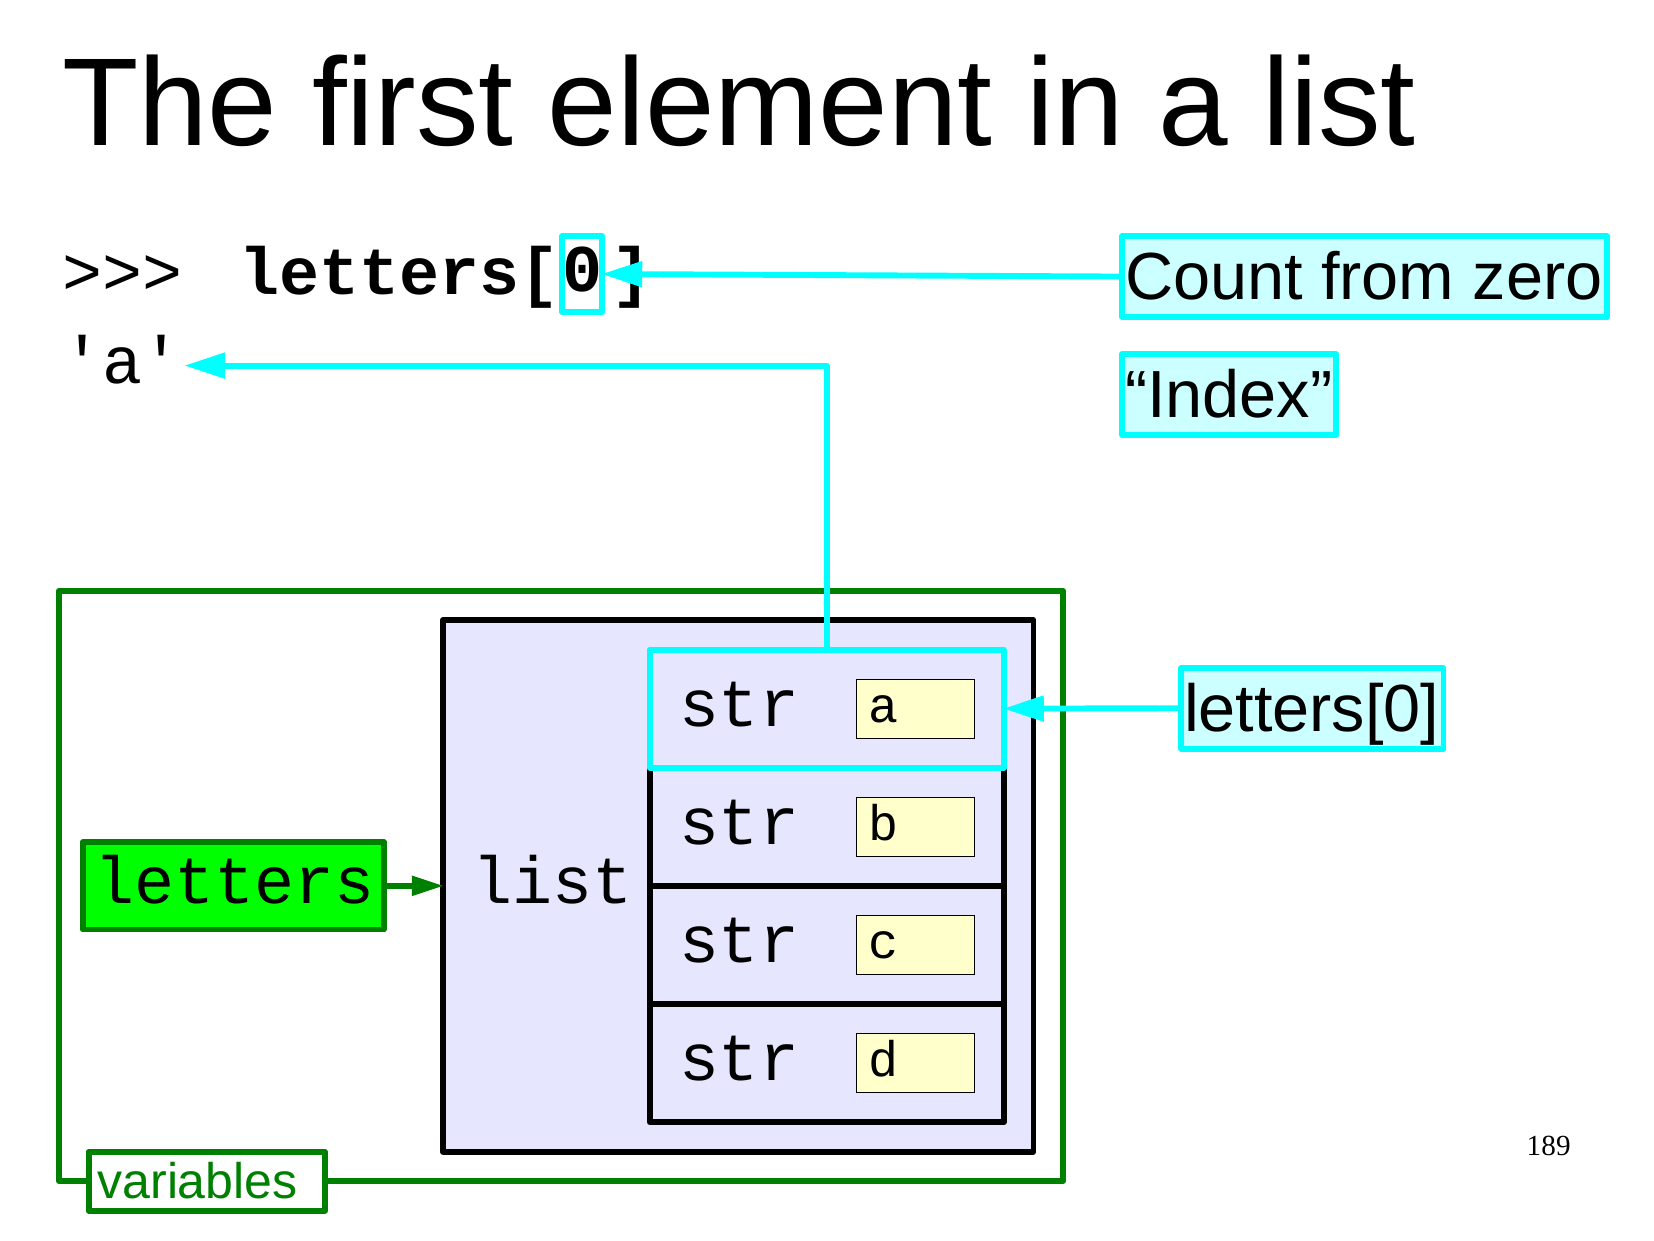

The first element in a list
>>>
letters[
0
]
Count from zero
′a′
“Index”
list
str
letters[0]
a
str
b
letters
str
c
str
d
189
variables